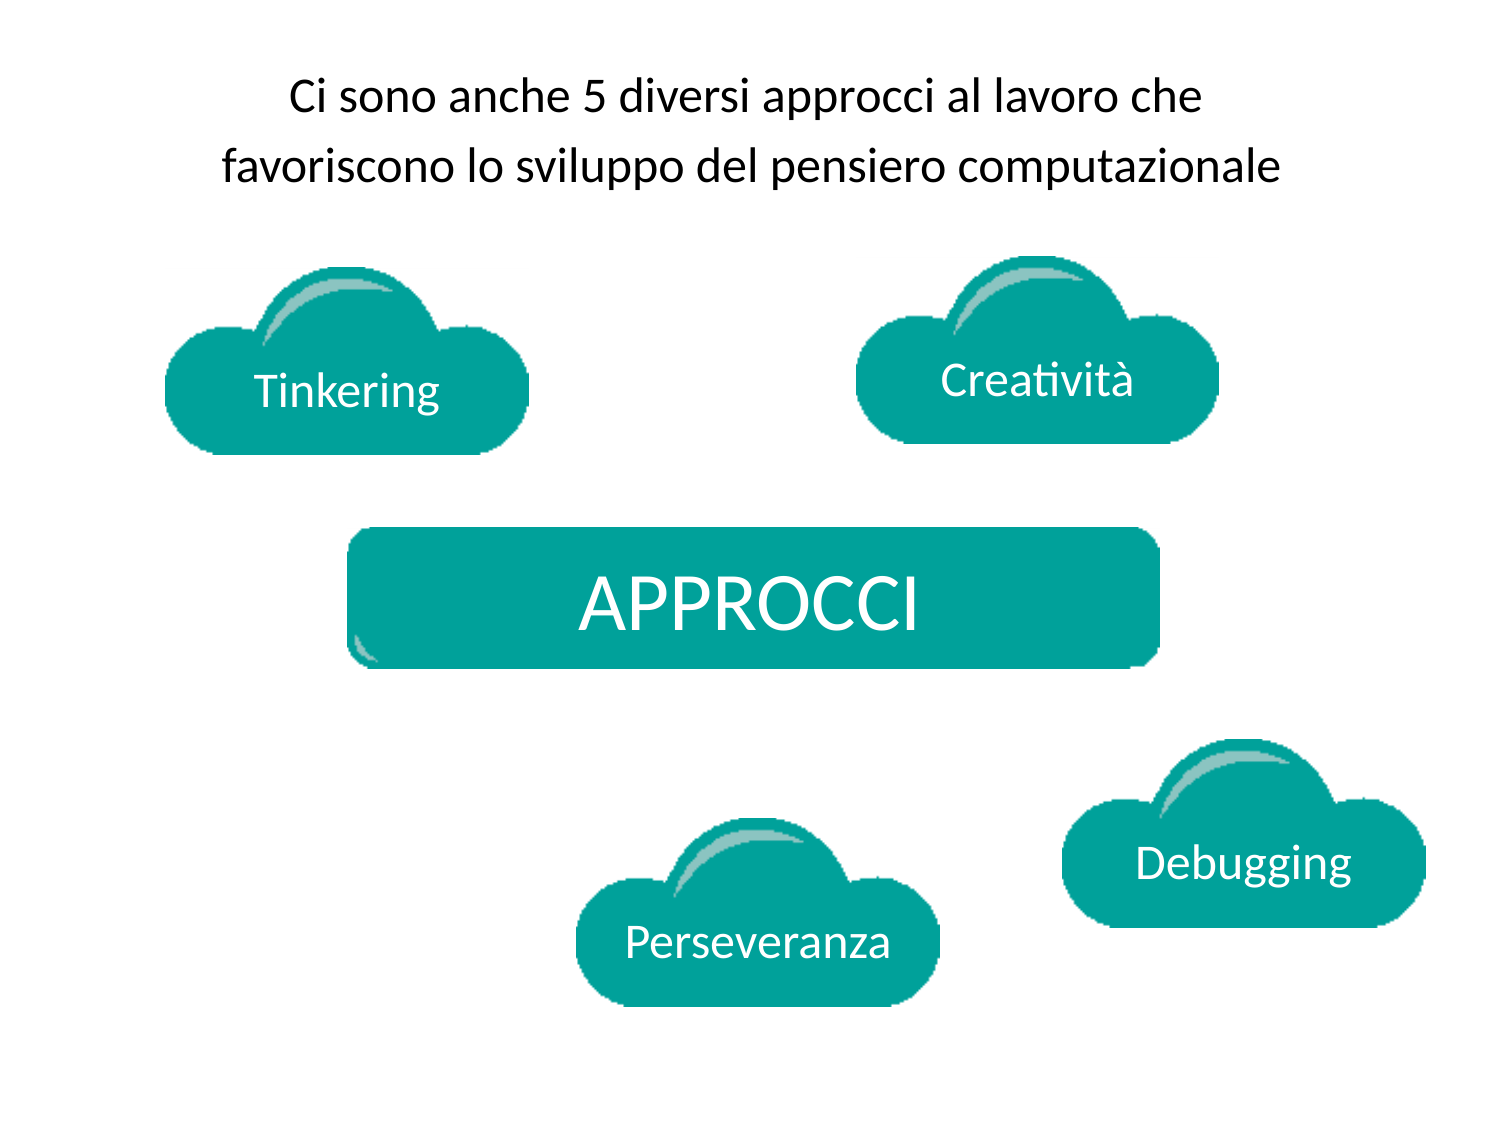

# Ci sono anche 5 diversi approcci al lavoro che
favoriscono lo sviluppo del pensiero computazionale
Creatività
Tinkering
APPROCCI
Debugging
Perseveranza